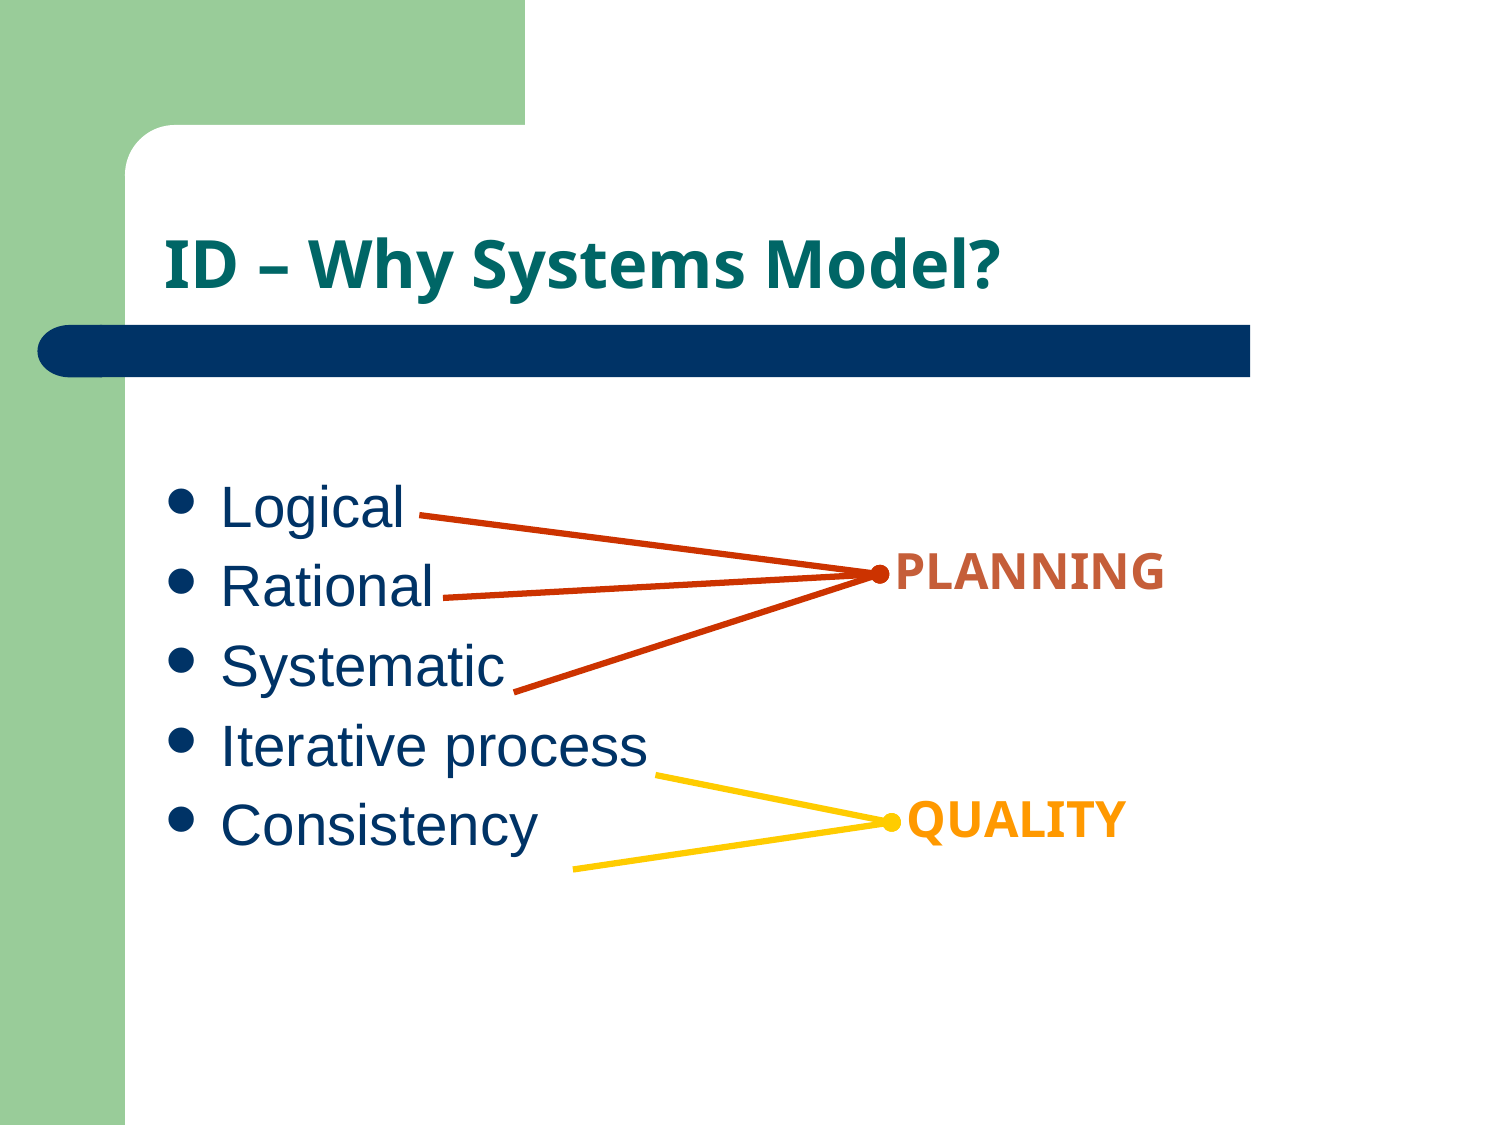

# ID – Why Systems Model?
Logical
Rational
Systematic
Iterative process
Consistency
PLANNING
QUALITY